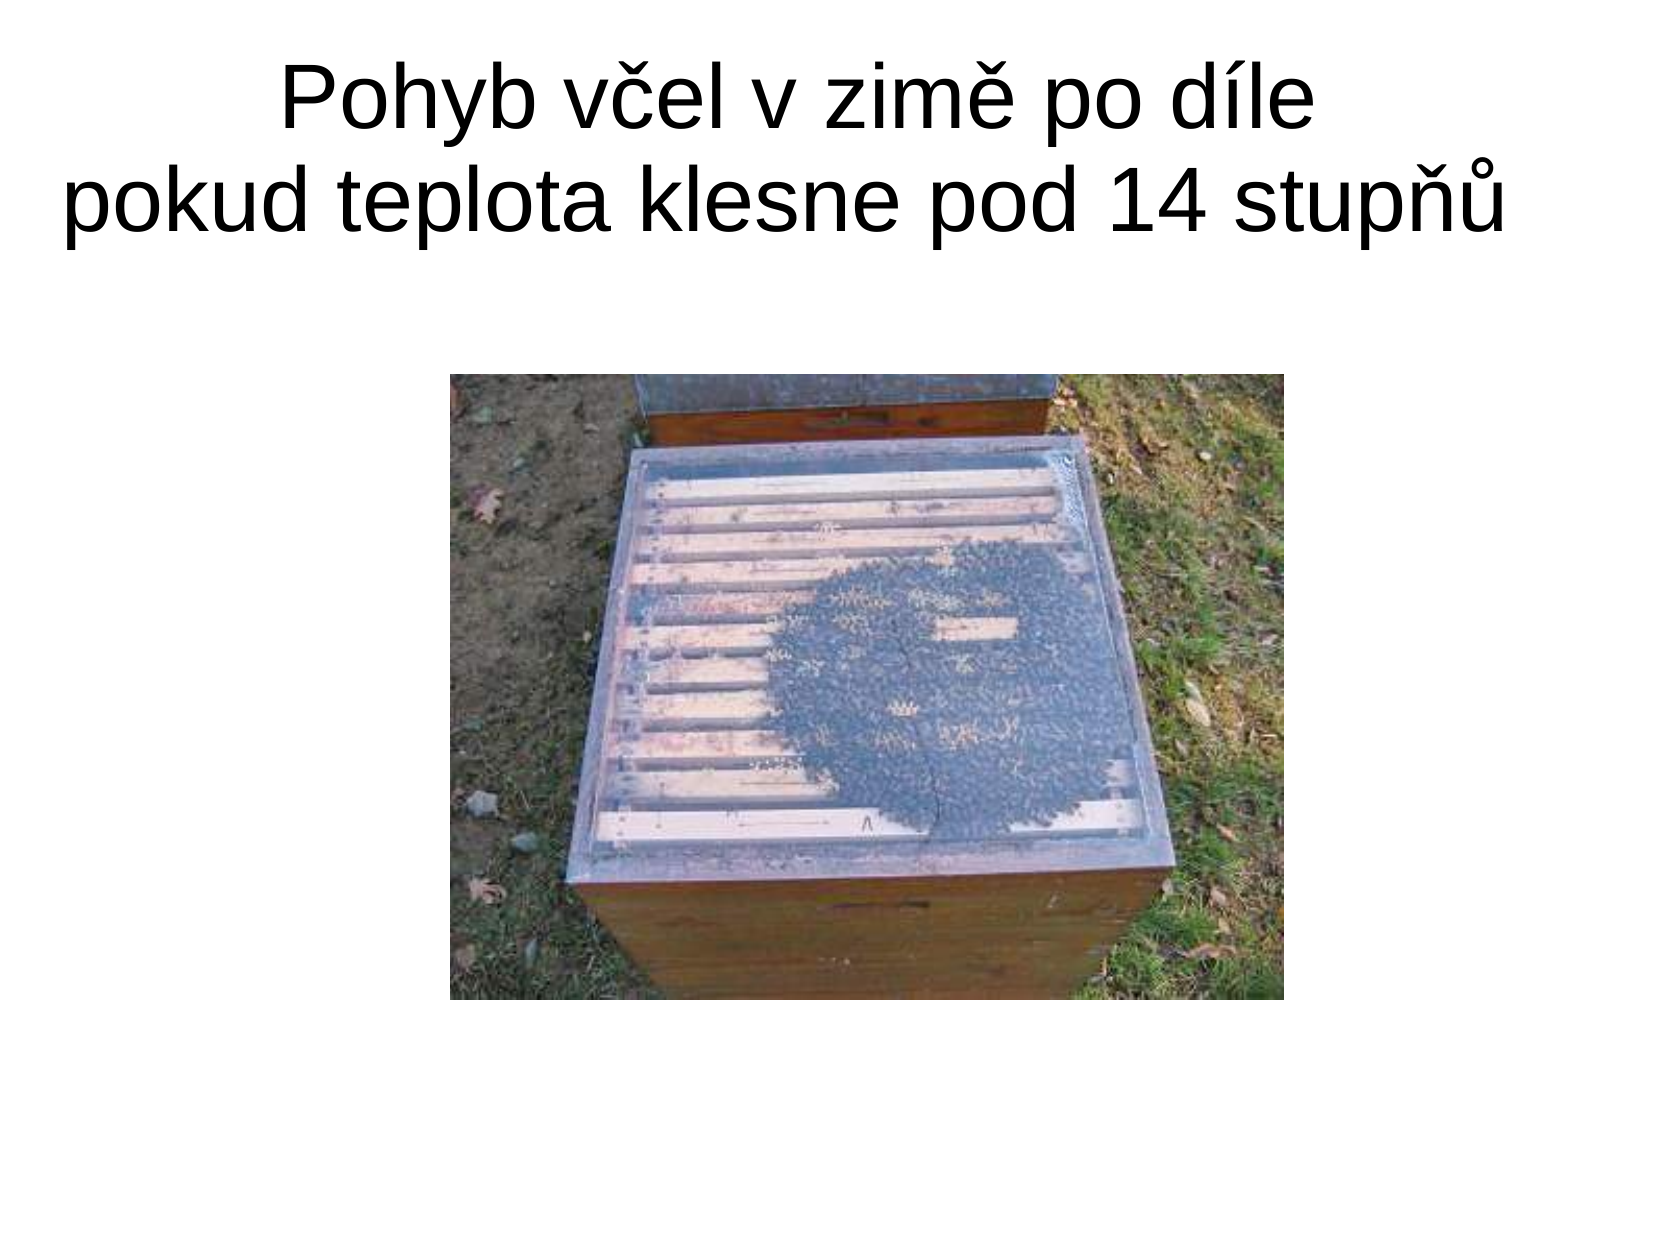

# Pohyb včel v zimě po díle pokud teplota klesne pod 14 stupňů